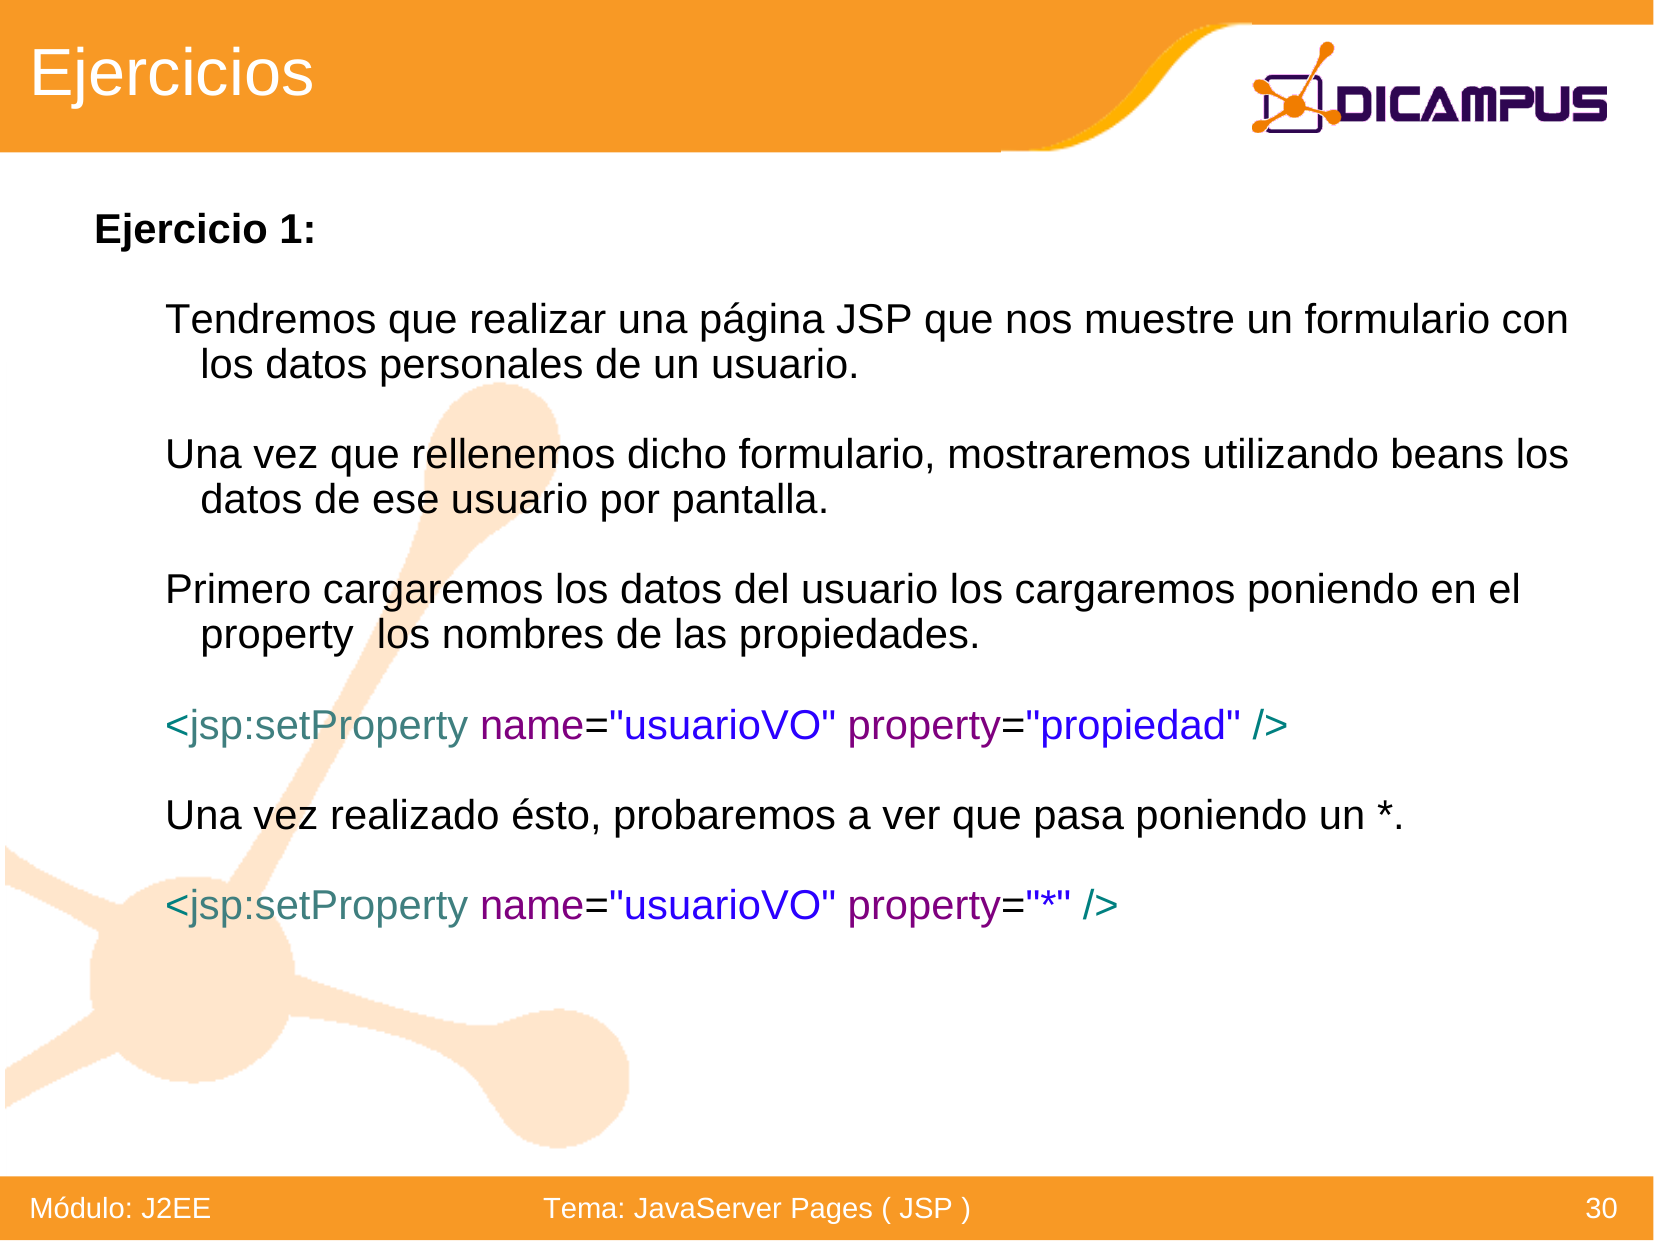

Ejercicios
Ejercicio 1:
Tendremos que realizar una página JSP que nos muestre un formulario con los datos personales de un usuario.
Una vez que rellenemos dicho formulario, mostraremos utilizando beans los datos de ese usuario por pantalla.
Primero cargaremos los datos del usuario los cargaremos poniendo en el property los nombres de las propiedades.
<jsp:setProperty name="usuarioVO" property="propiedad" />
Una vez realizado ésto, probaremos a ver que pasa poniendo un *.
<jsp:setProperty name="usuarioVO" property="*" />
Módulo: J2EE
Tema: JavaServer Pages ( JSP )